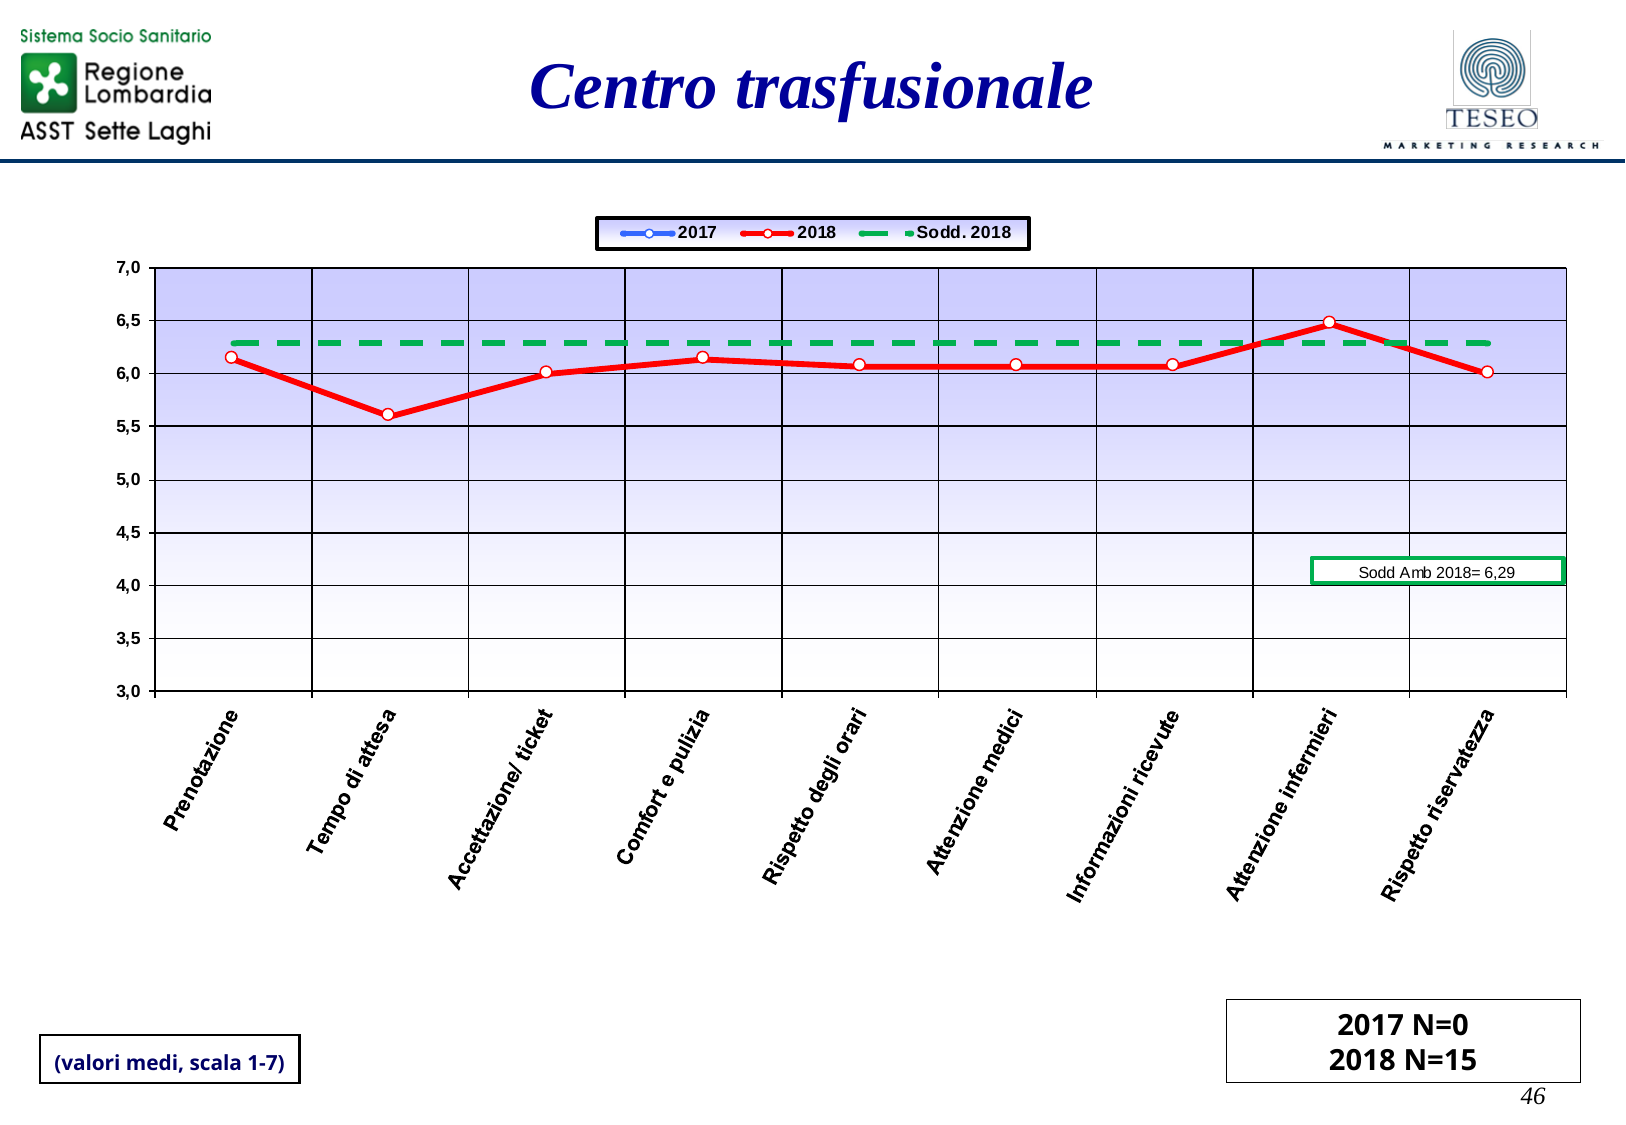

Centro trasfusionale
2017 N=0
2018 N=15
(valori medi, scala 1-7)